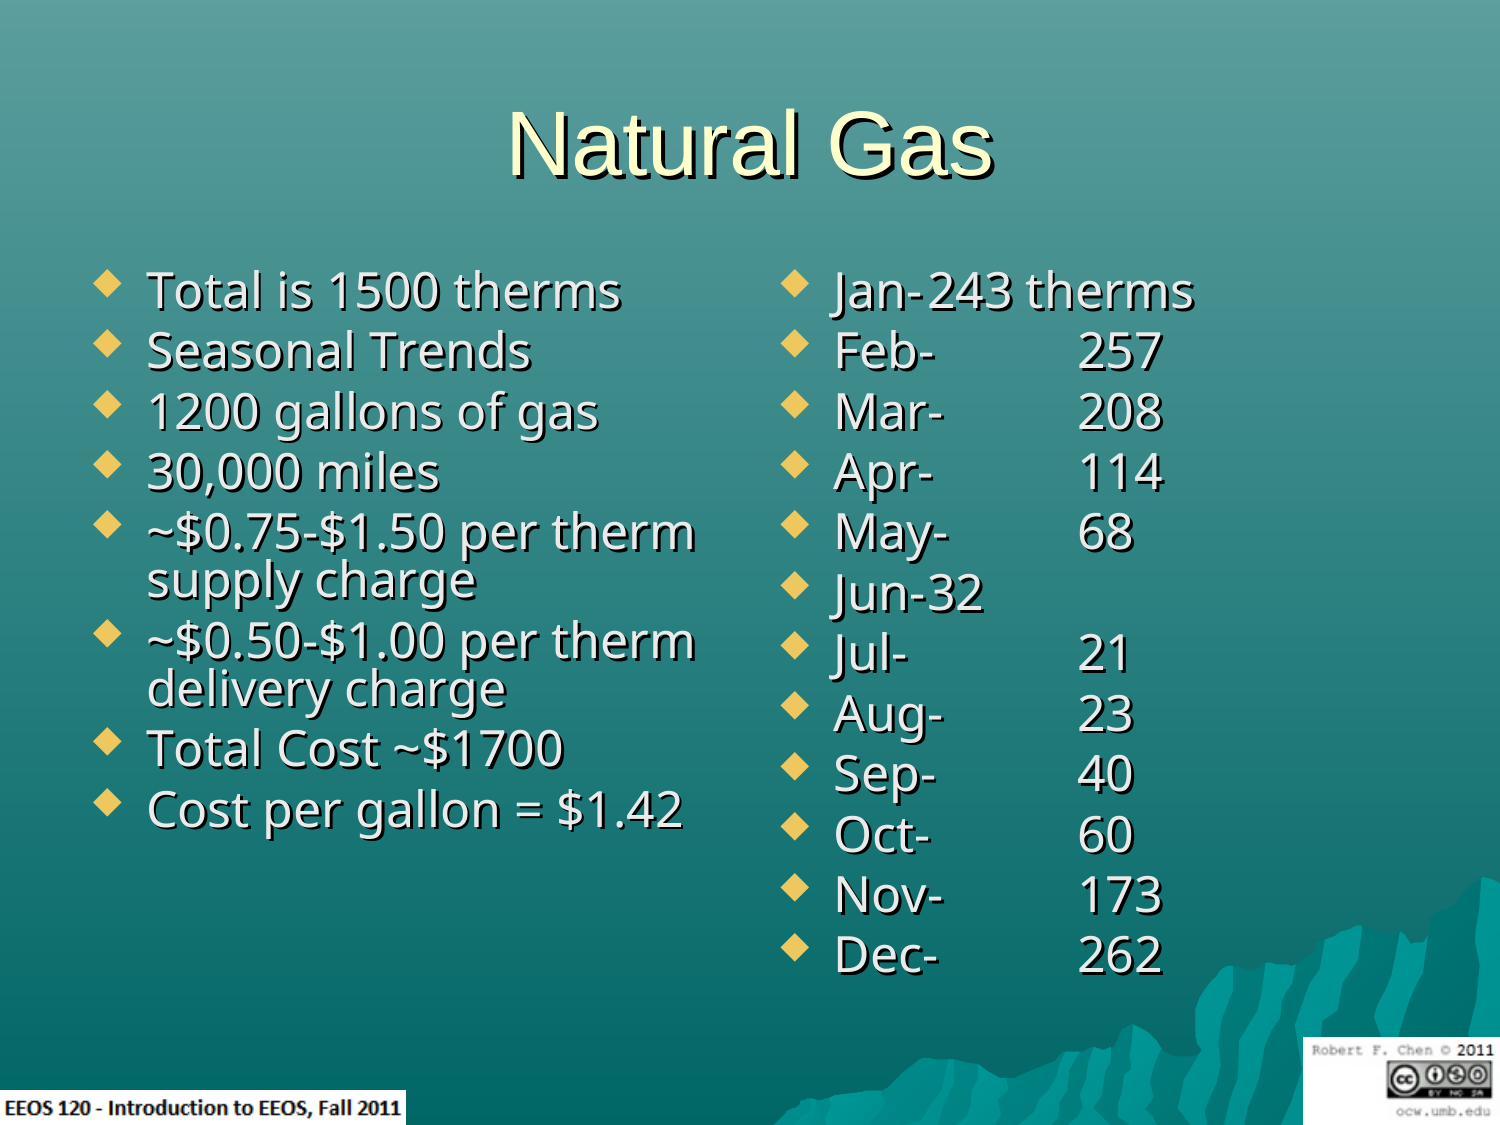

# Natural Gas
Total is 1500 therms
Seasonal Trends
1200 gallons of gas
30,000 miles
~$0.75-$1.50 per therm supply charge
~$0.50-$1.00 per therm delivery charge
Total Cost ~$1700
Cost per gallon = $1.42
Jan-	243 therms
Feb-	257
Mar-	208
Apr-	114
May-	68
Jun-	32
Jul-		21
Aug-	23
Sep-	40
Oct-	60
Nov-	173
Dec-	262